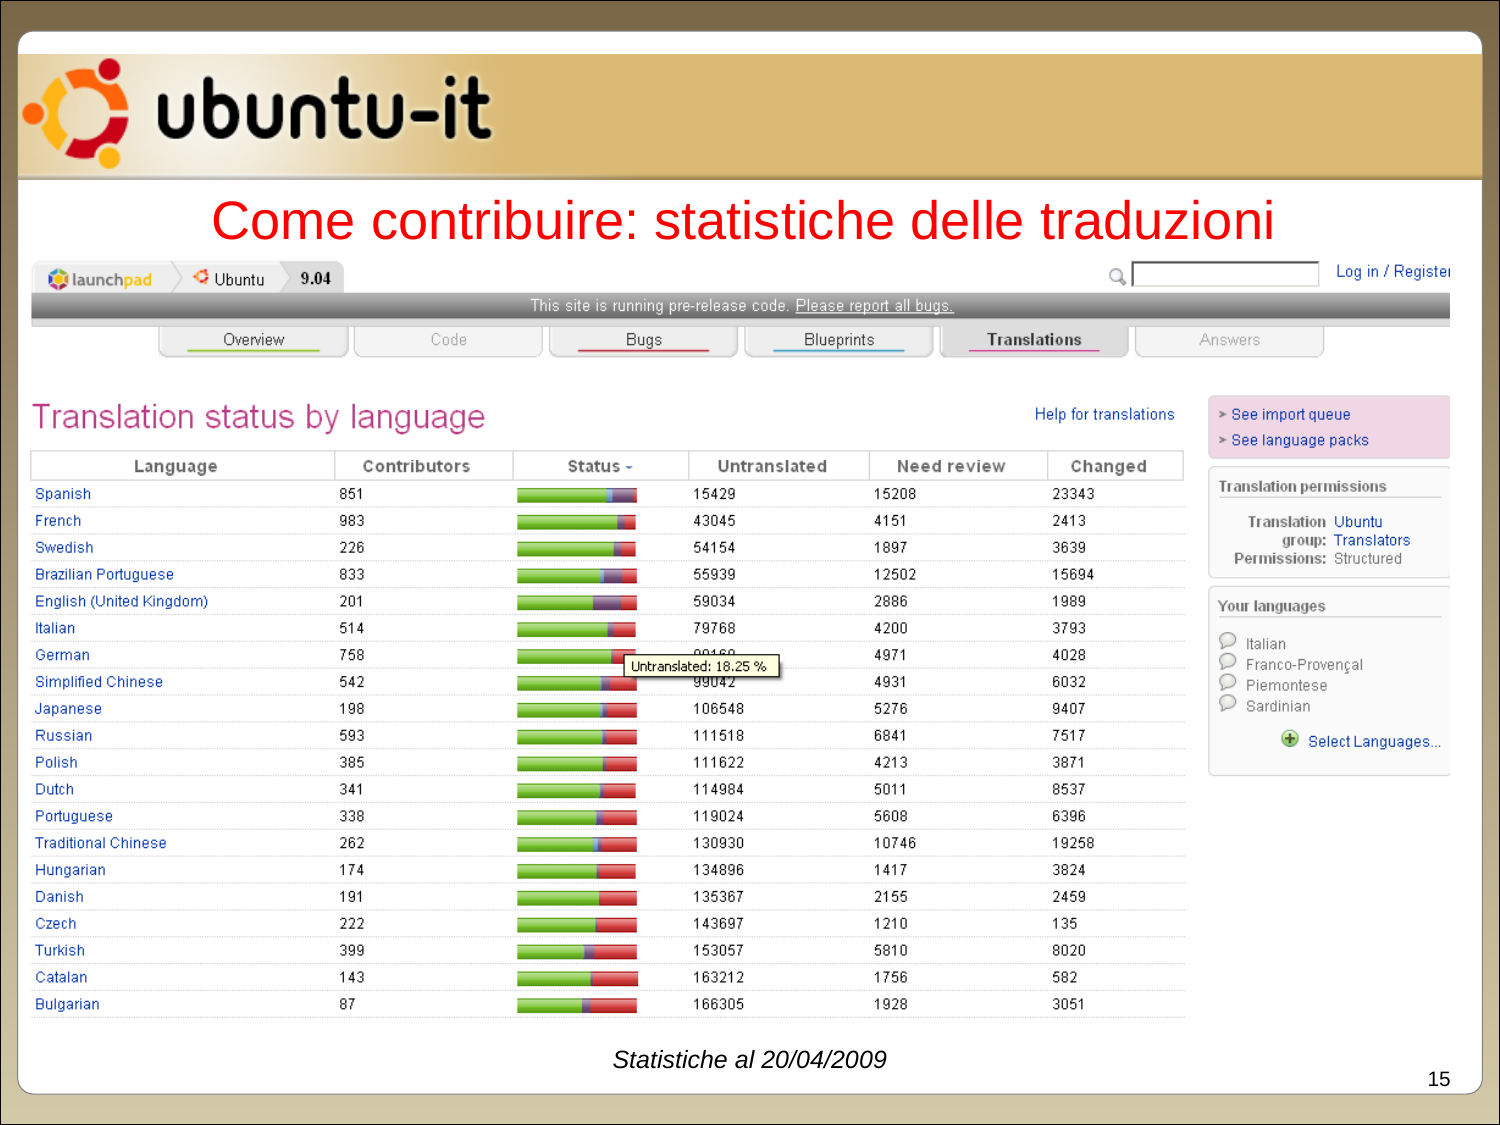

# Come contribuire: statistiche delle traduzioni
Statistiche al 20/04/2009
15